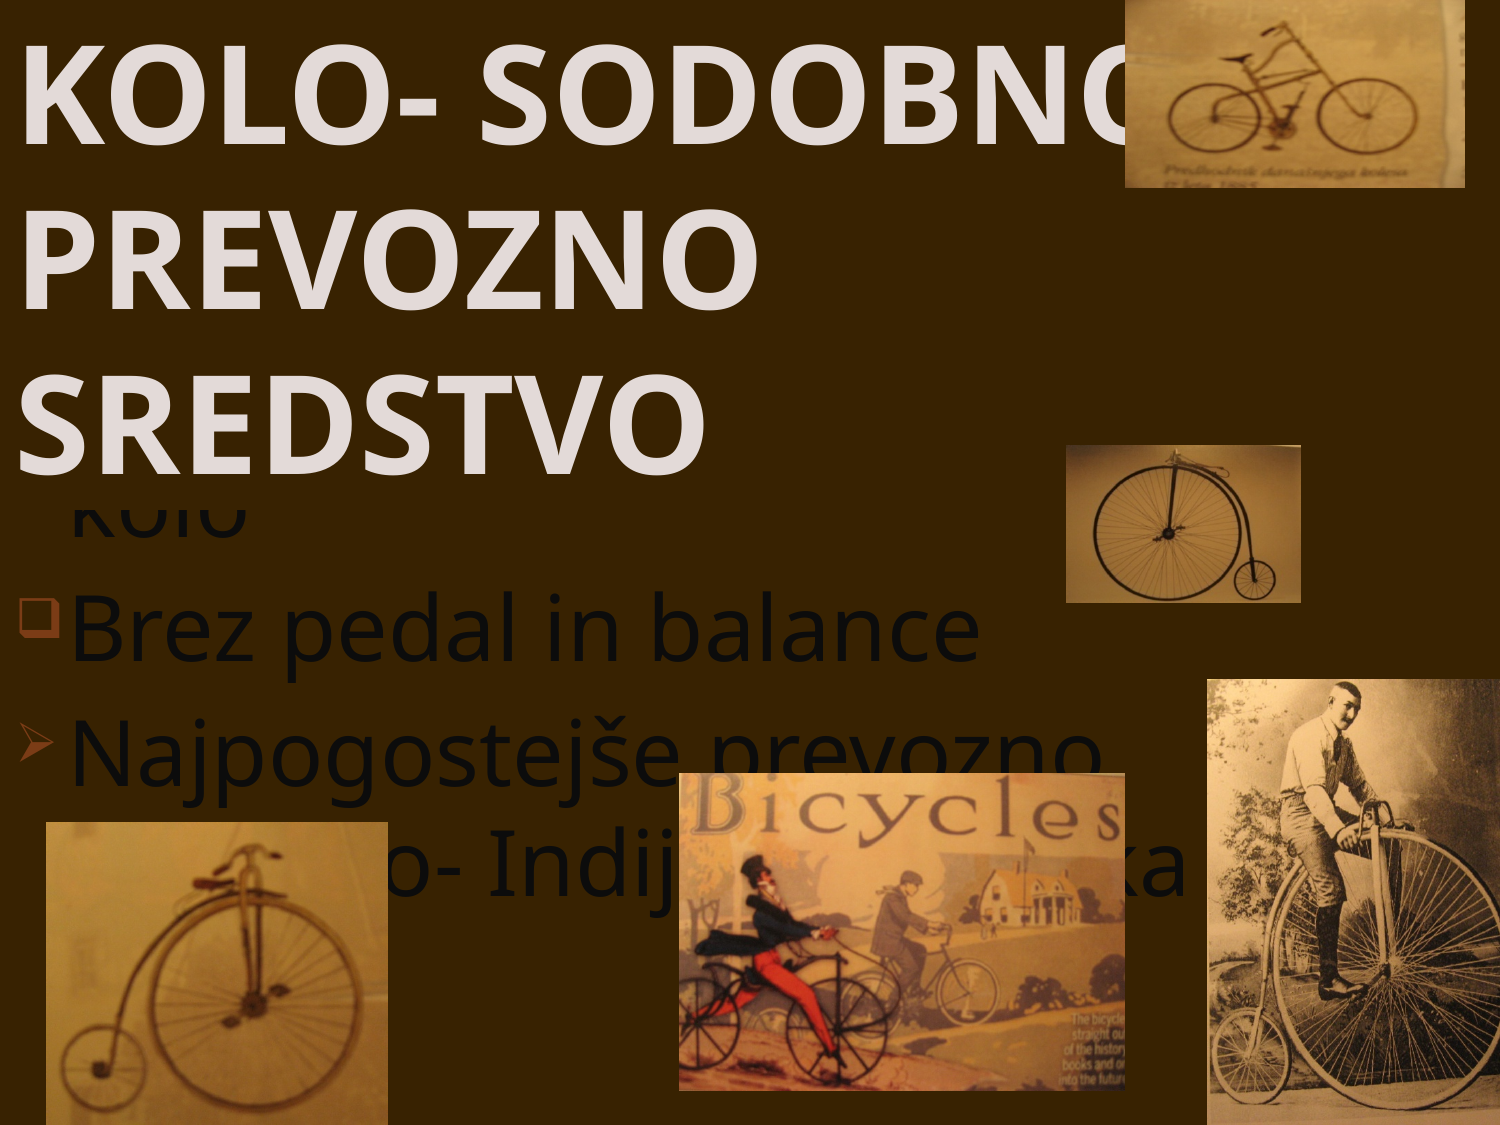

KOLO- SODOBNO
PREVOZNO SREDSTVO
#
19. stoletje- prvo dvokolesno kolo
Brez pedal in balance
Najpogostejše prevozno sredstvo- Indija in Kitajska